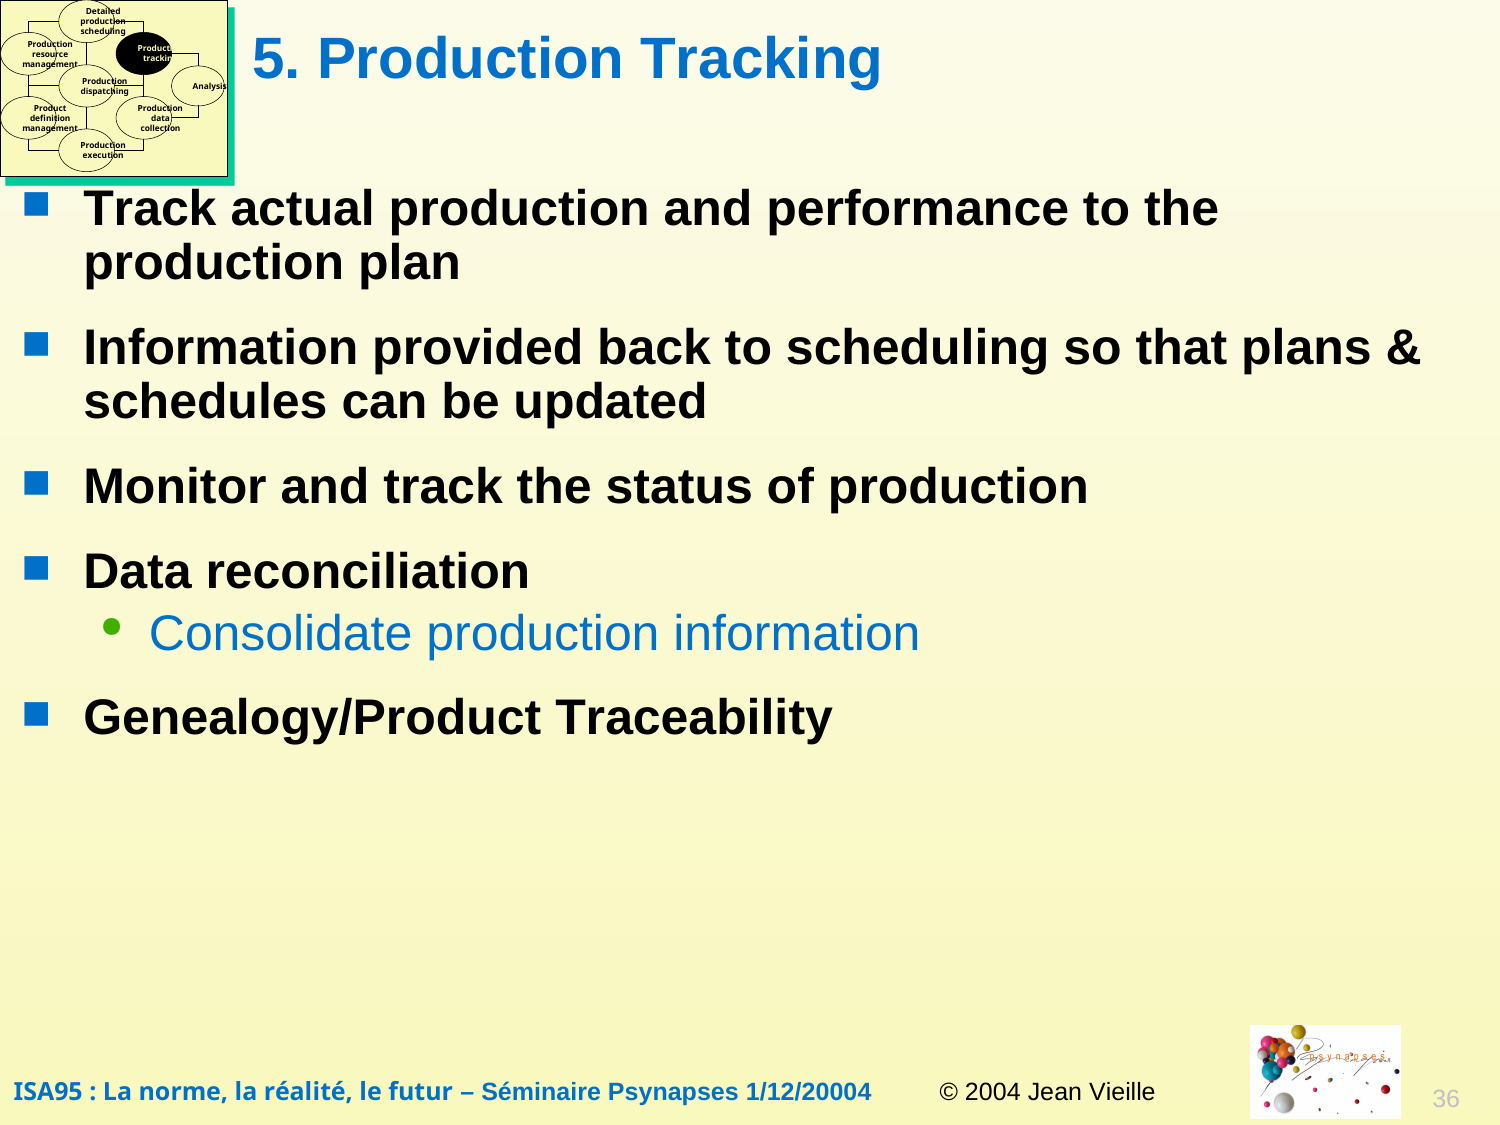

Detailed
production
scheduling
Production
resource
management
Production
tracking
Production
dispatching
Analysis
Product
definition
management
Production
data
collection
Production
execution
# 5. Production Tracking
Track actual production and performance to the production plan
Information provided back to scheduling so that plans & schedules can be updated
Monitor and track the status of production
Data reconciliation
Consolidate production information
Genealogy/Product Traceability